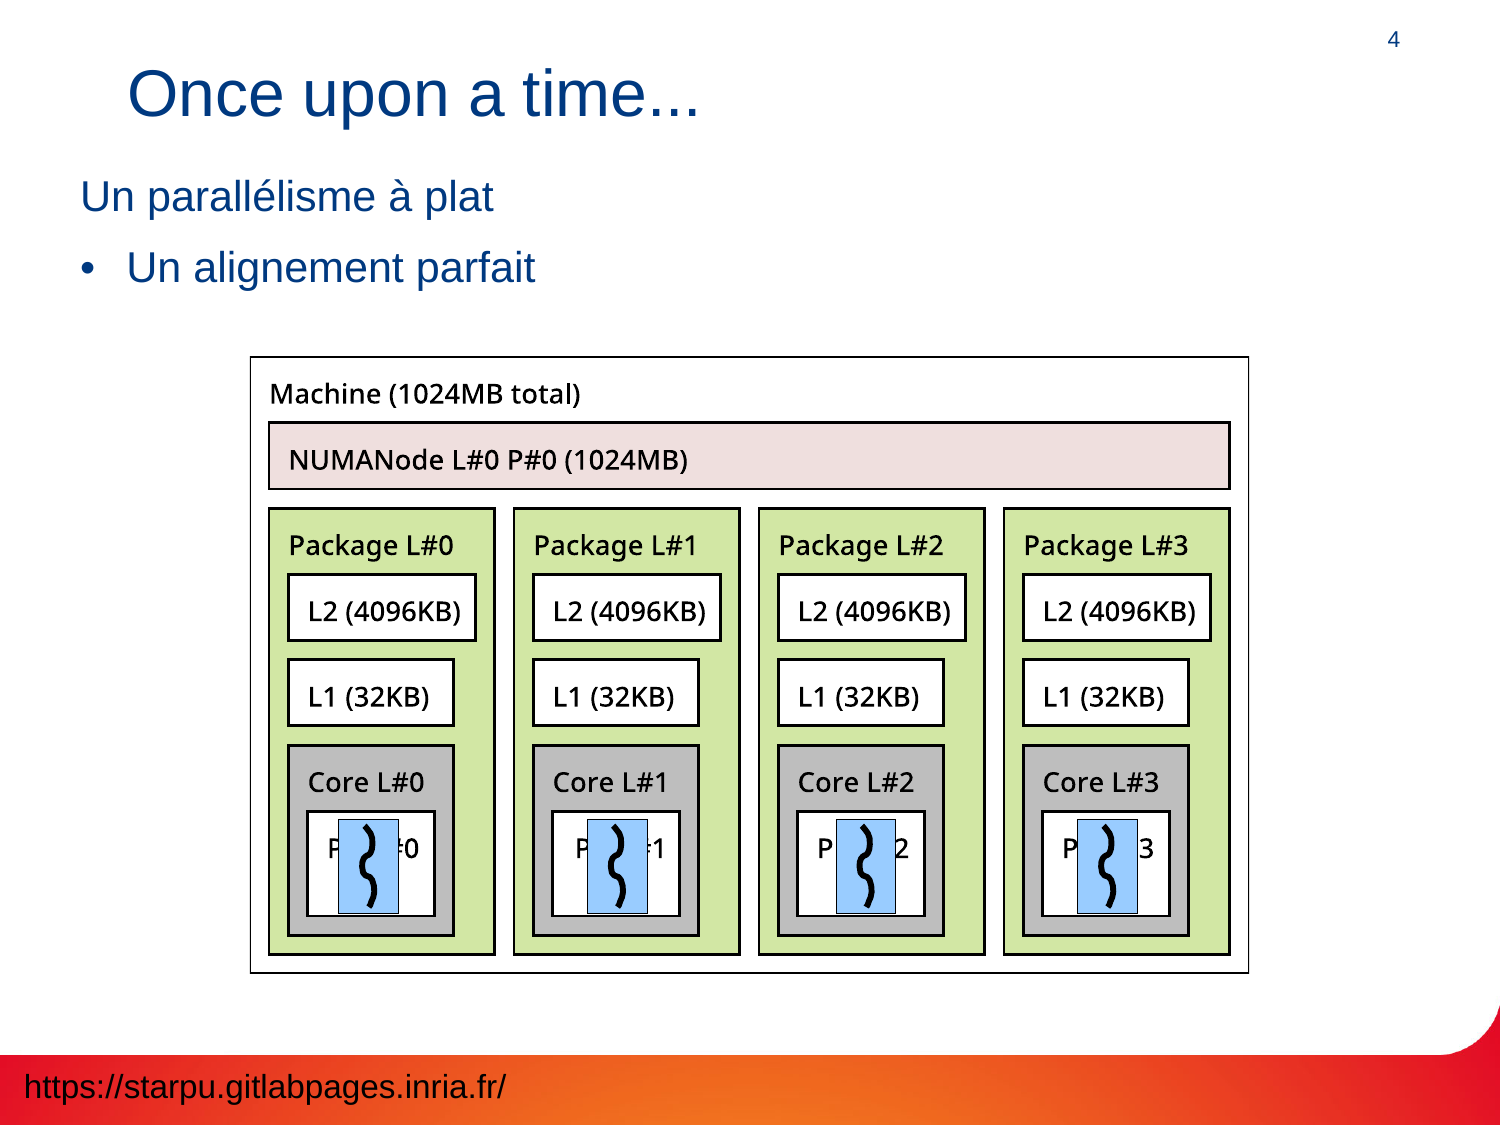

# Once upon a time...
Un parallélisme à plat
Un alignement parfait